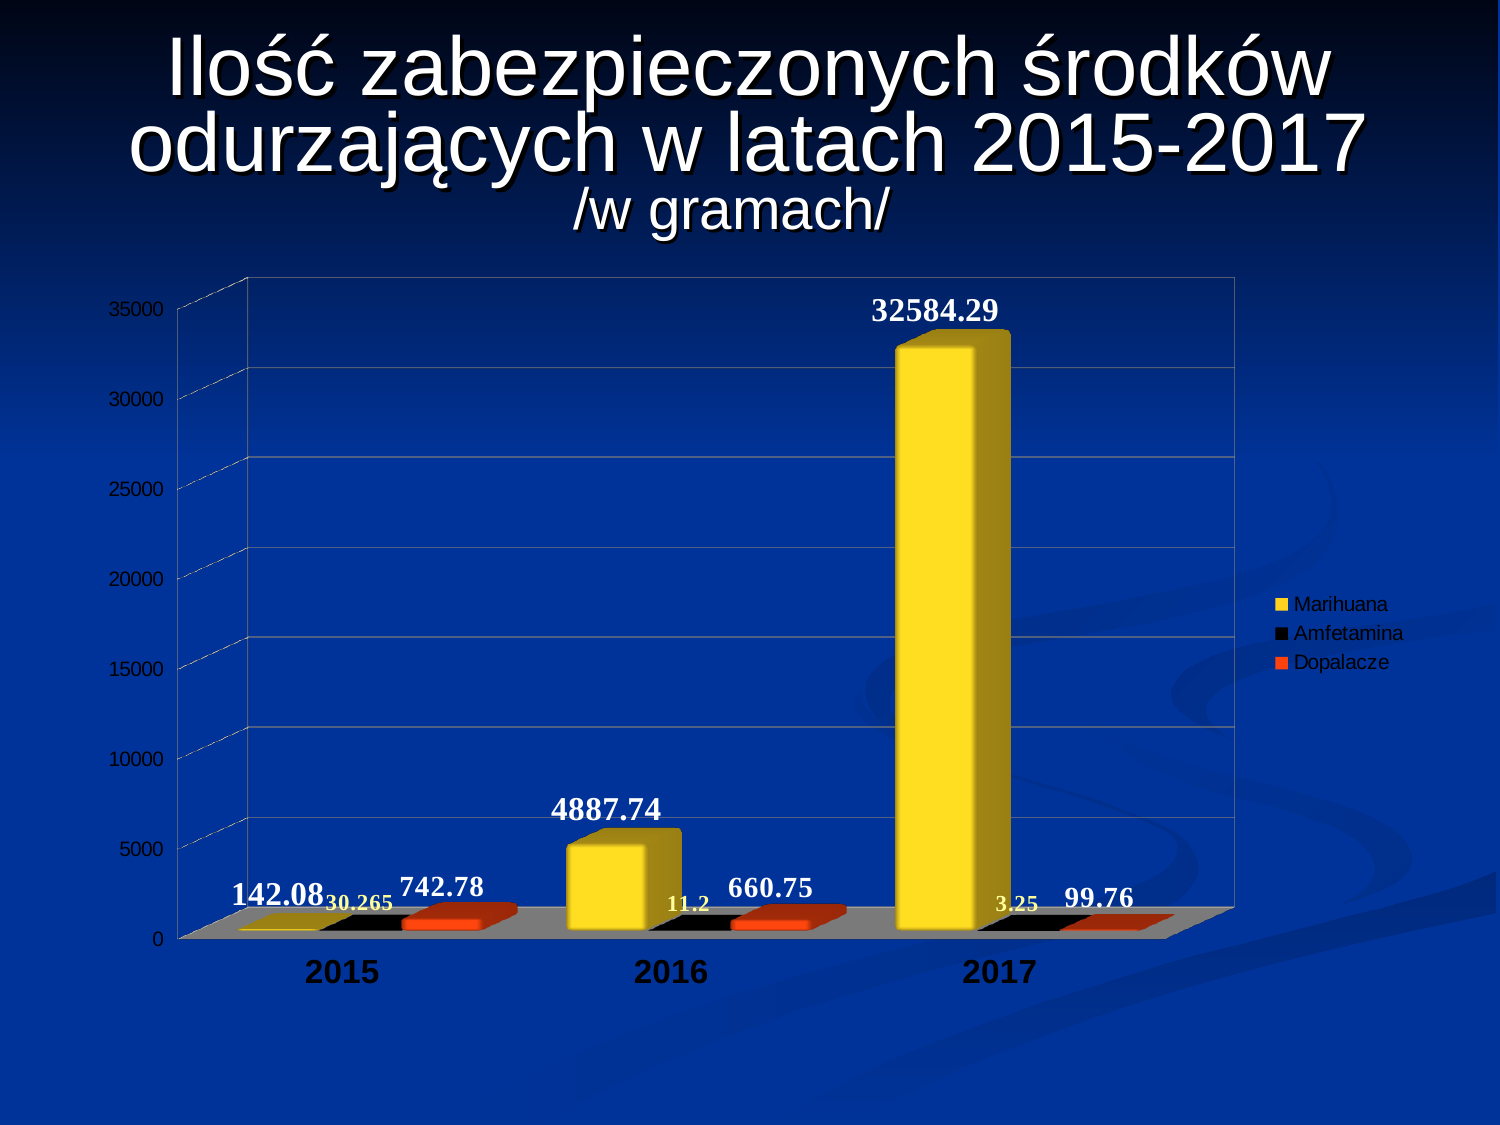

# Ilość zabezpieczonych środków odurzających w latach 2015-2017 /w gramach/
[unsupported chart]